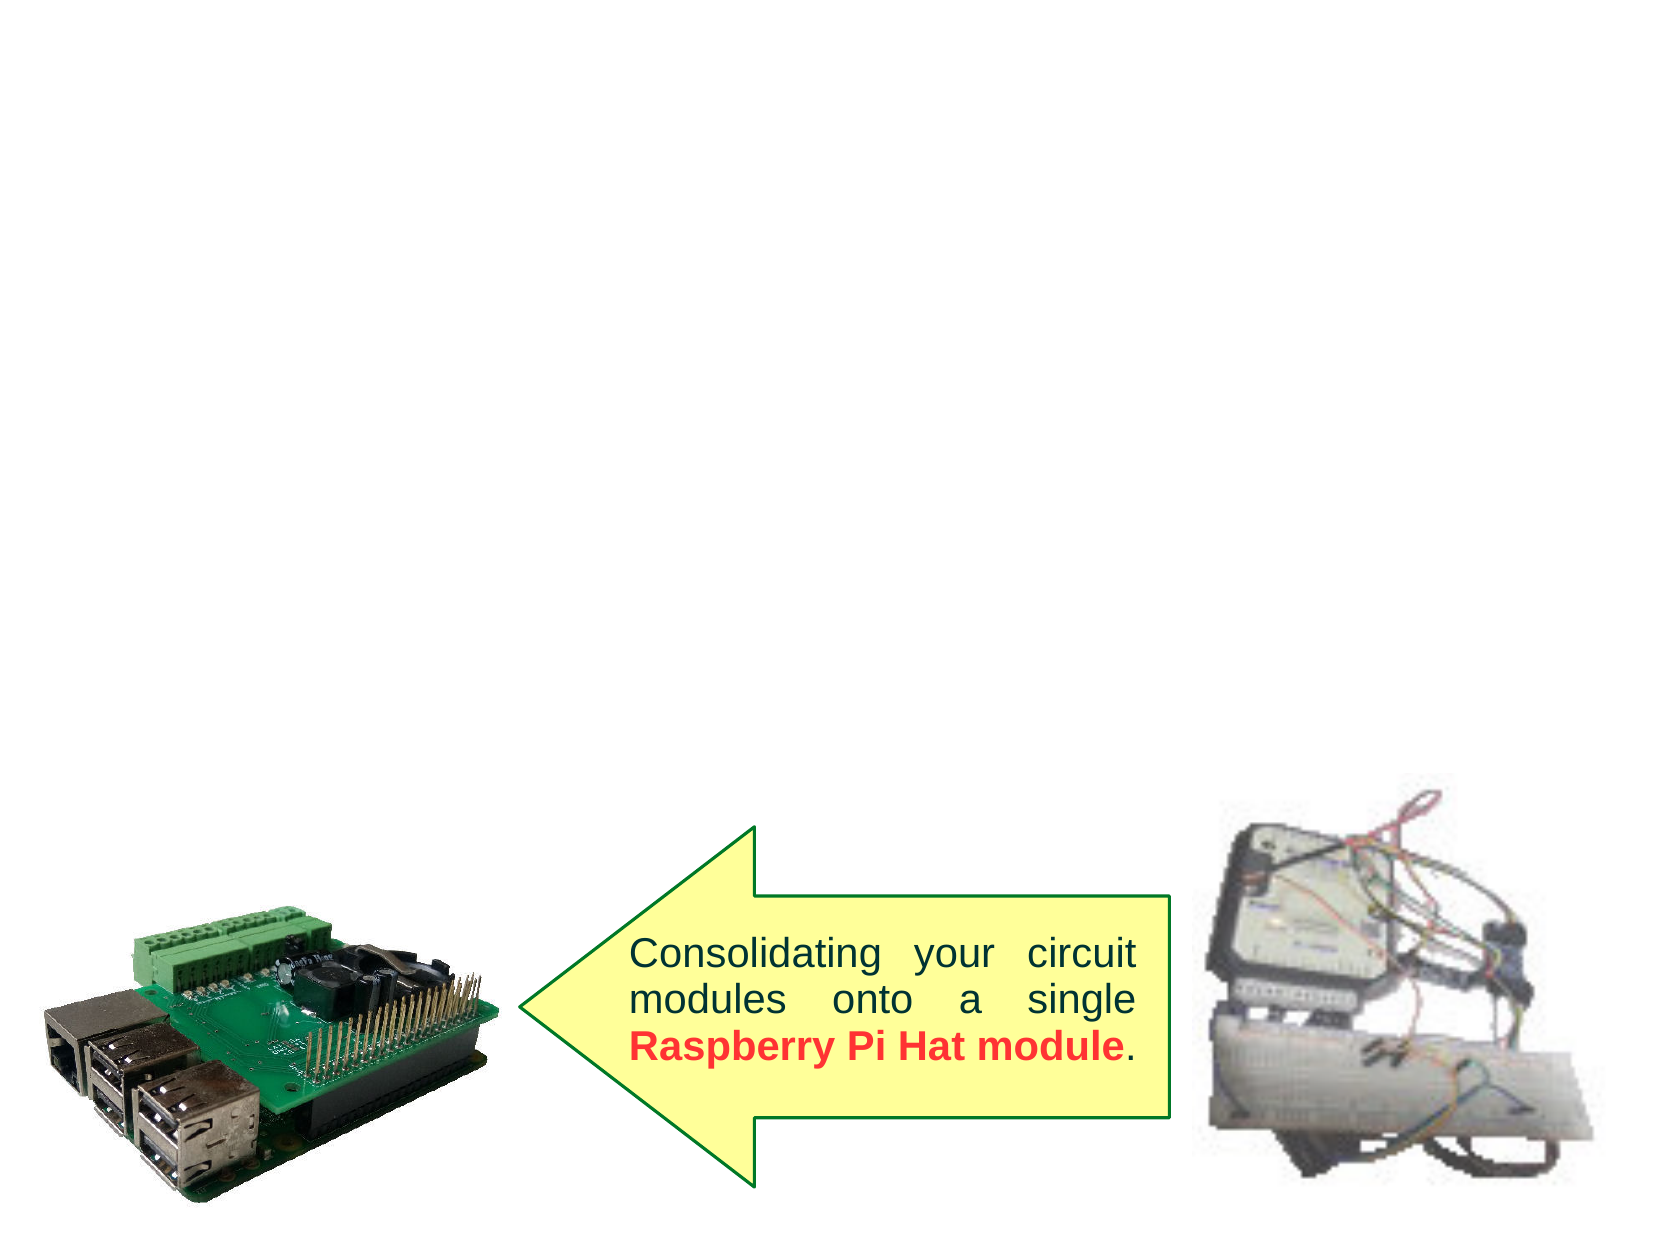

Consolidating your circuit modules onto a single Raspberry Pi Hat module.